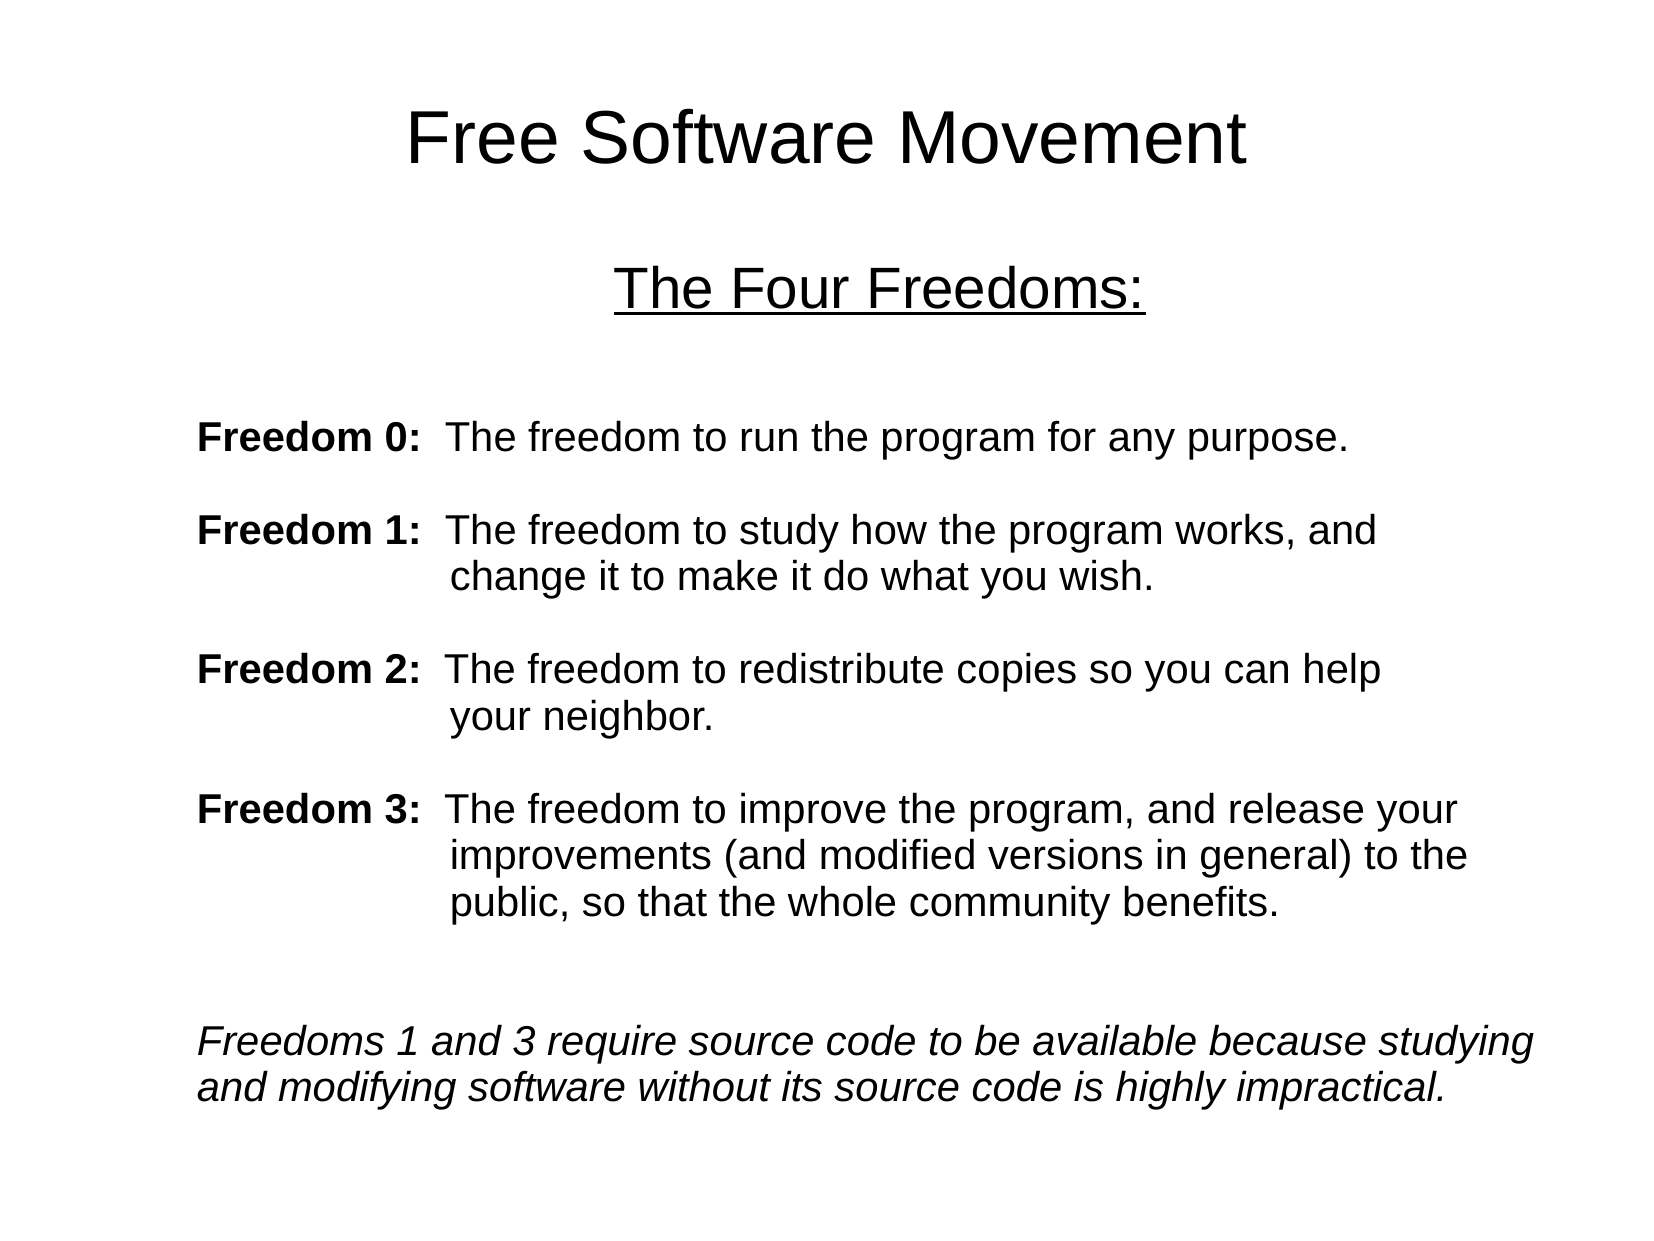

# Free Software Movement
The Four Freedoms:
Freedom 0: The freedom to run the program for any purpose.
Freedom 1: The freedom to study how the program works, and
 change it to make it do what you wish.
Freedom 2: The freedom to redistribute copies so you can help
 your neighbor.
Freedom 3: The freedom to improve the program, and release your
 improvements (and modified versions in general) to the
 public, so that the whole community benefits.
Freedoms 1 and 3 require source code to be available because studying and modifying software without its source code is highly impractical.